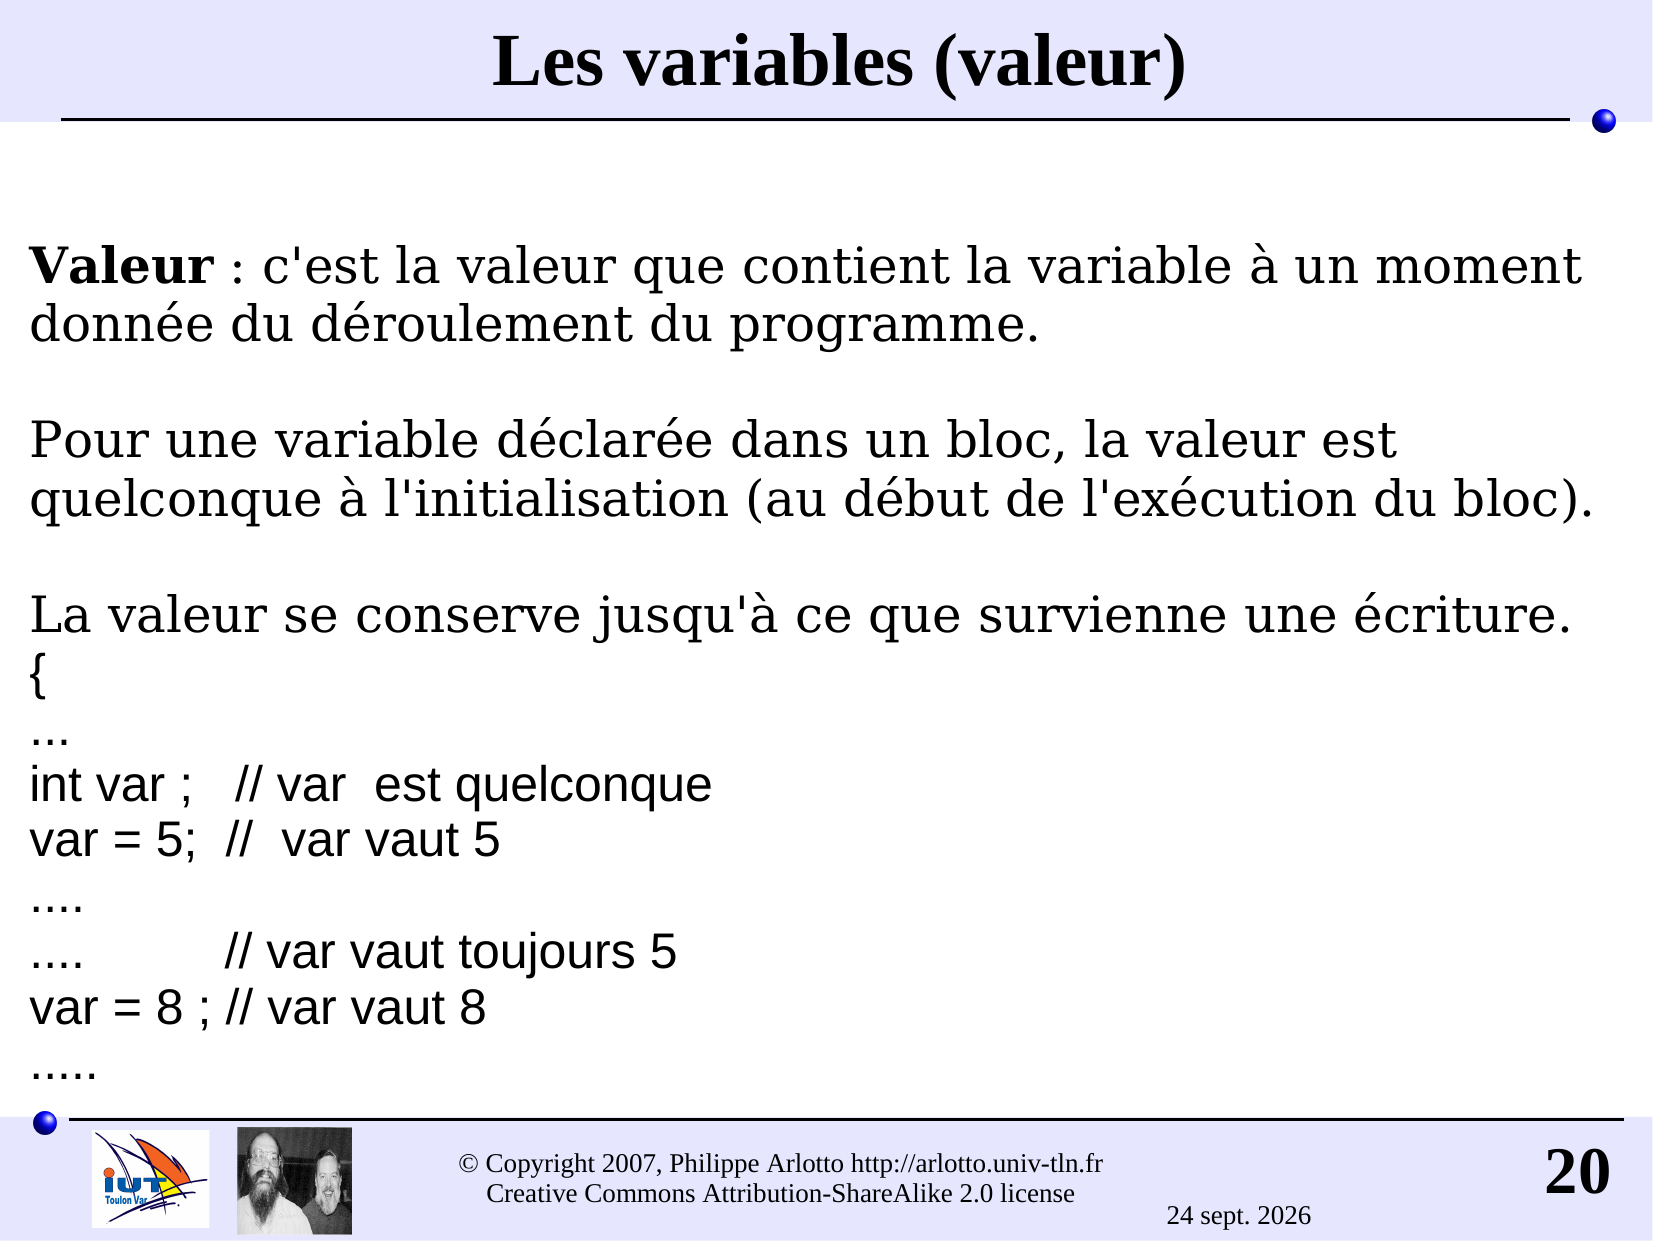

# Les variables (valeur)
Valeur : c'est la valeur que contient la variable à un moment
donnée du déroulement du programme.
Pour une variable déclarée dans un bloc, la valeur est
quelconque à l'initialisation (au début de l'exécution du bloc).
La valeur se conserve jusqu'à ce que survienne une écriture.
{
...
int var ; // var est quelconque
var = 5; // var vaut 5
....
.... // var vaut toujours 5
var = 8 ; // var vaut 8
.....